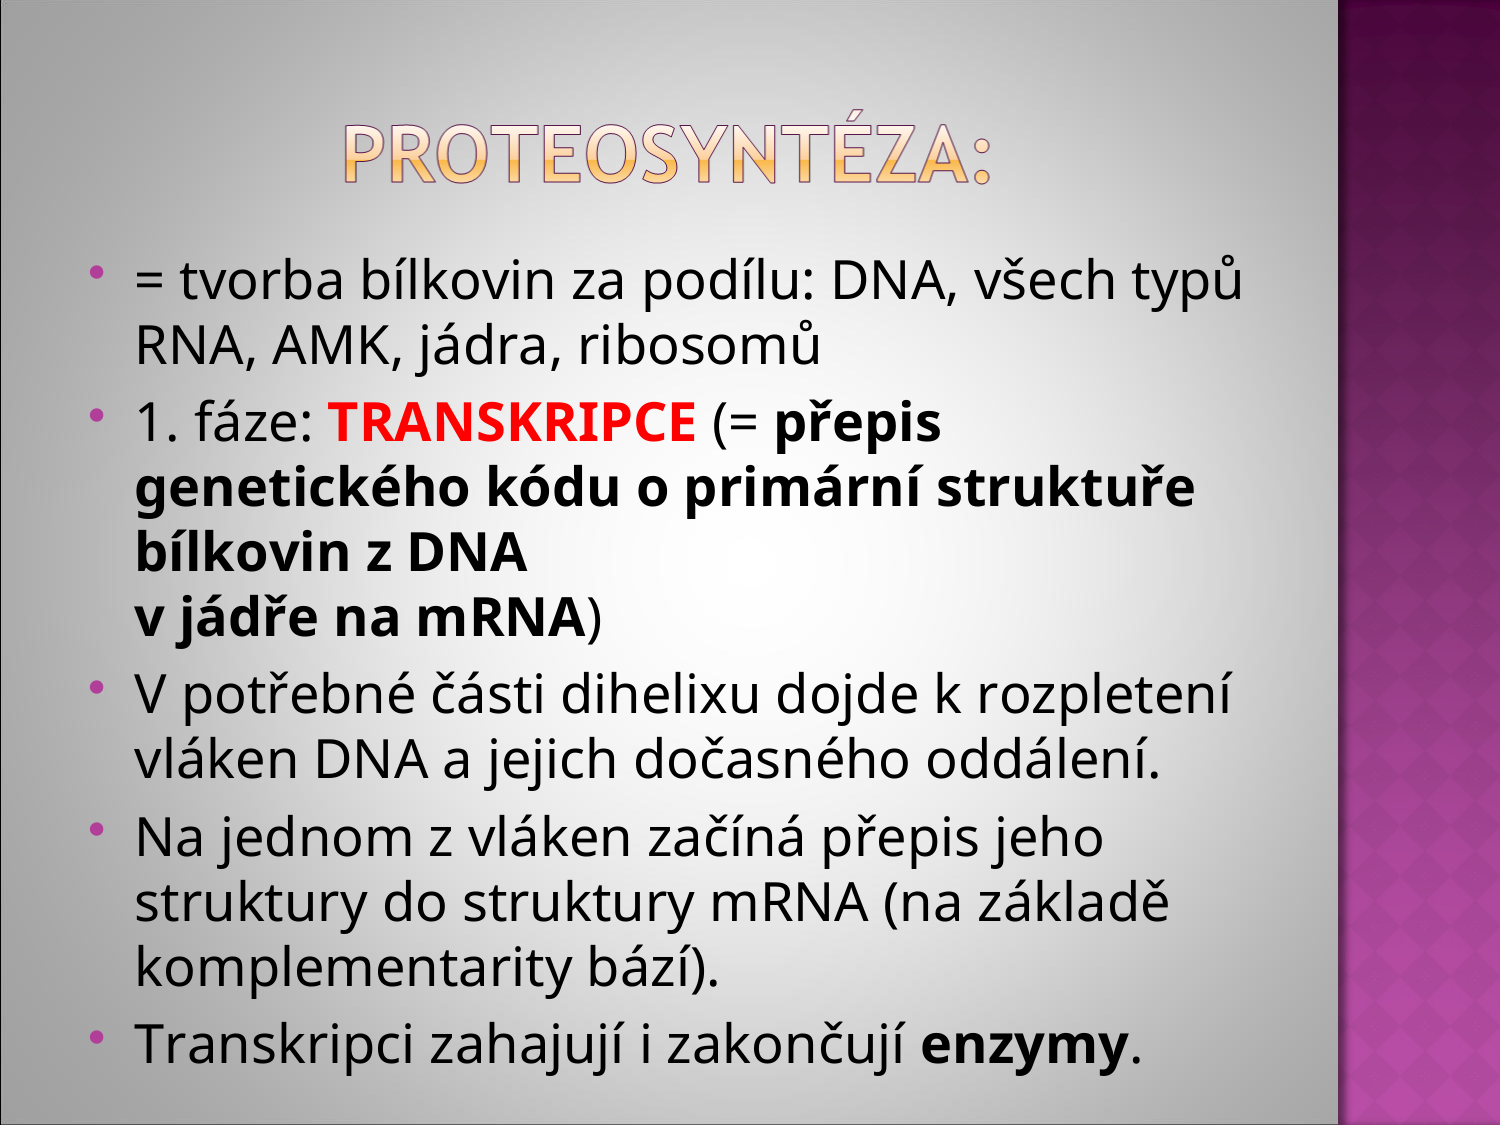

# = tvorba bílkovin za podílu: DNA, všech typů RNA, AMK, jádra, ribosomů
1. fáze: TRANSKRIPCE (= přepis genetického kódu o primární struktuře bílkovin z DNA
v jádře na mRNA)
V potřebné části dihelixu dojde k rozpletení vláken DNA a jejich dočasného oddálení.
Na jednom z vláken začíná přepis jeho struktury do struktury mRNA (na základě komplementarity bází).
Transkripci zahajují i zakončují enzymy.